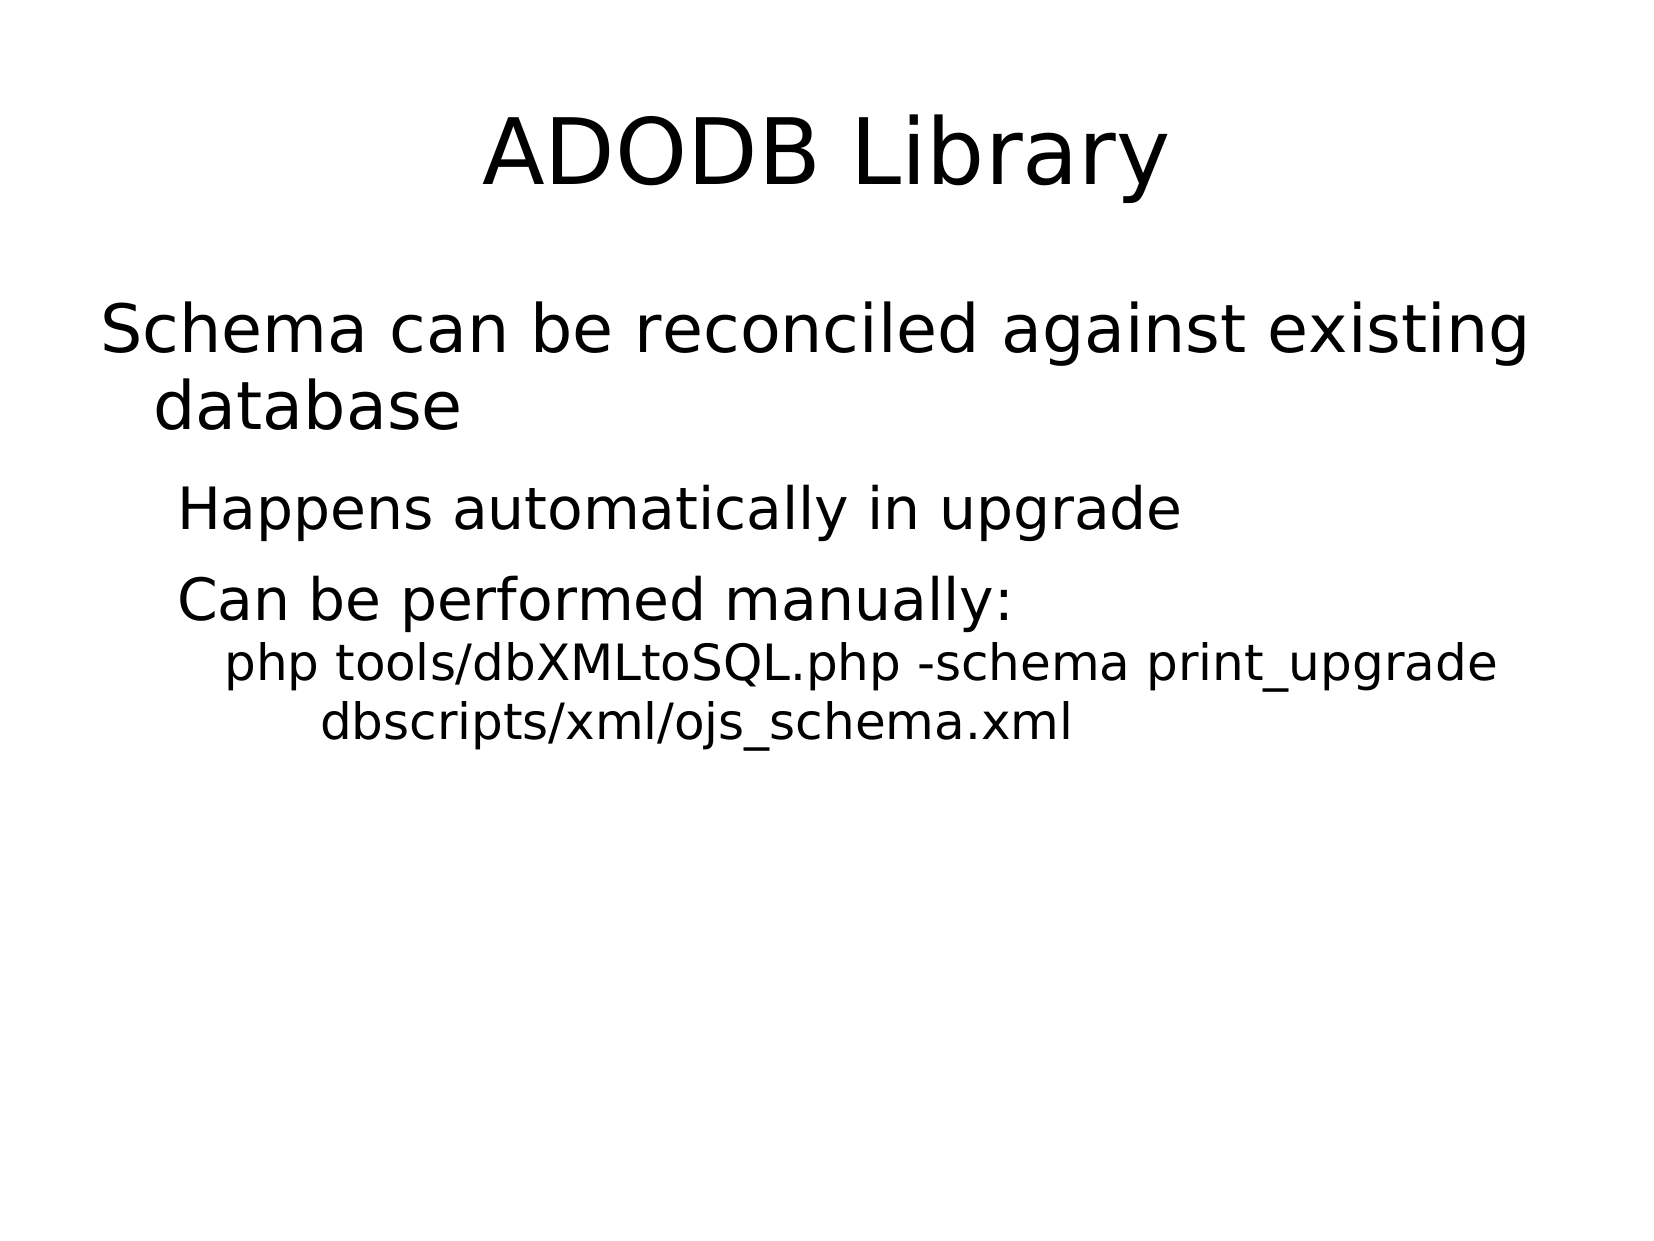

# ADODB Library
Schema can be reconciled against existing database
Happens automatically in upgrade
Can be performed manually:
php tools/dbXMLtoSQL.php -schema print_upgrade
 dbscripts/xml/ojs_schema.xml